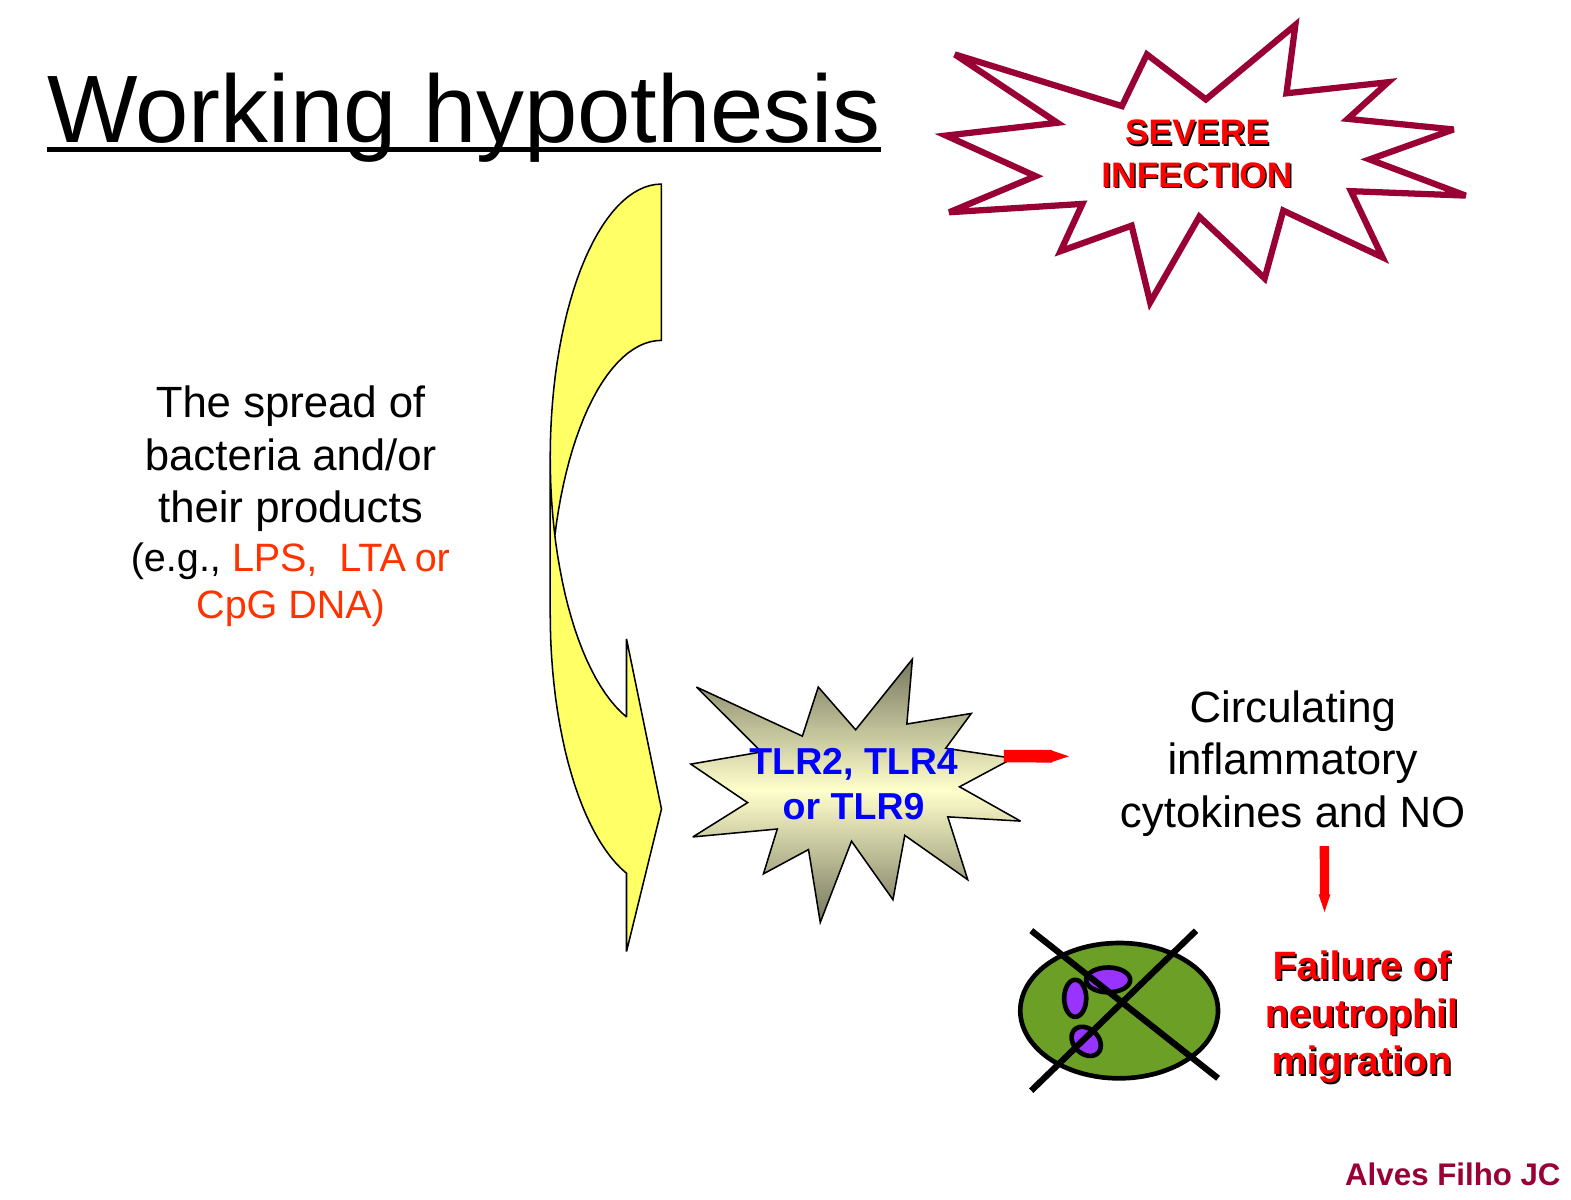

SEVERE
INFECTION
Working hypothesis
The spread of bacteria and/or their products
(e.g., LPS, LTA or CpG DNA)
TLR2, TLR4
or TLR9
Circulating
inflammatory
cytokines and NO
Failure of
neutrophil
migration
Alves Filho JC